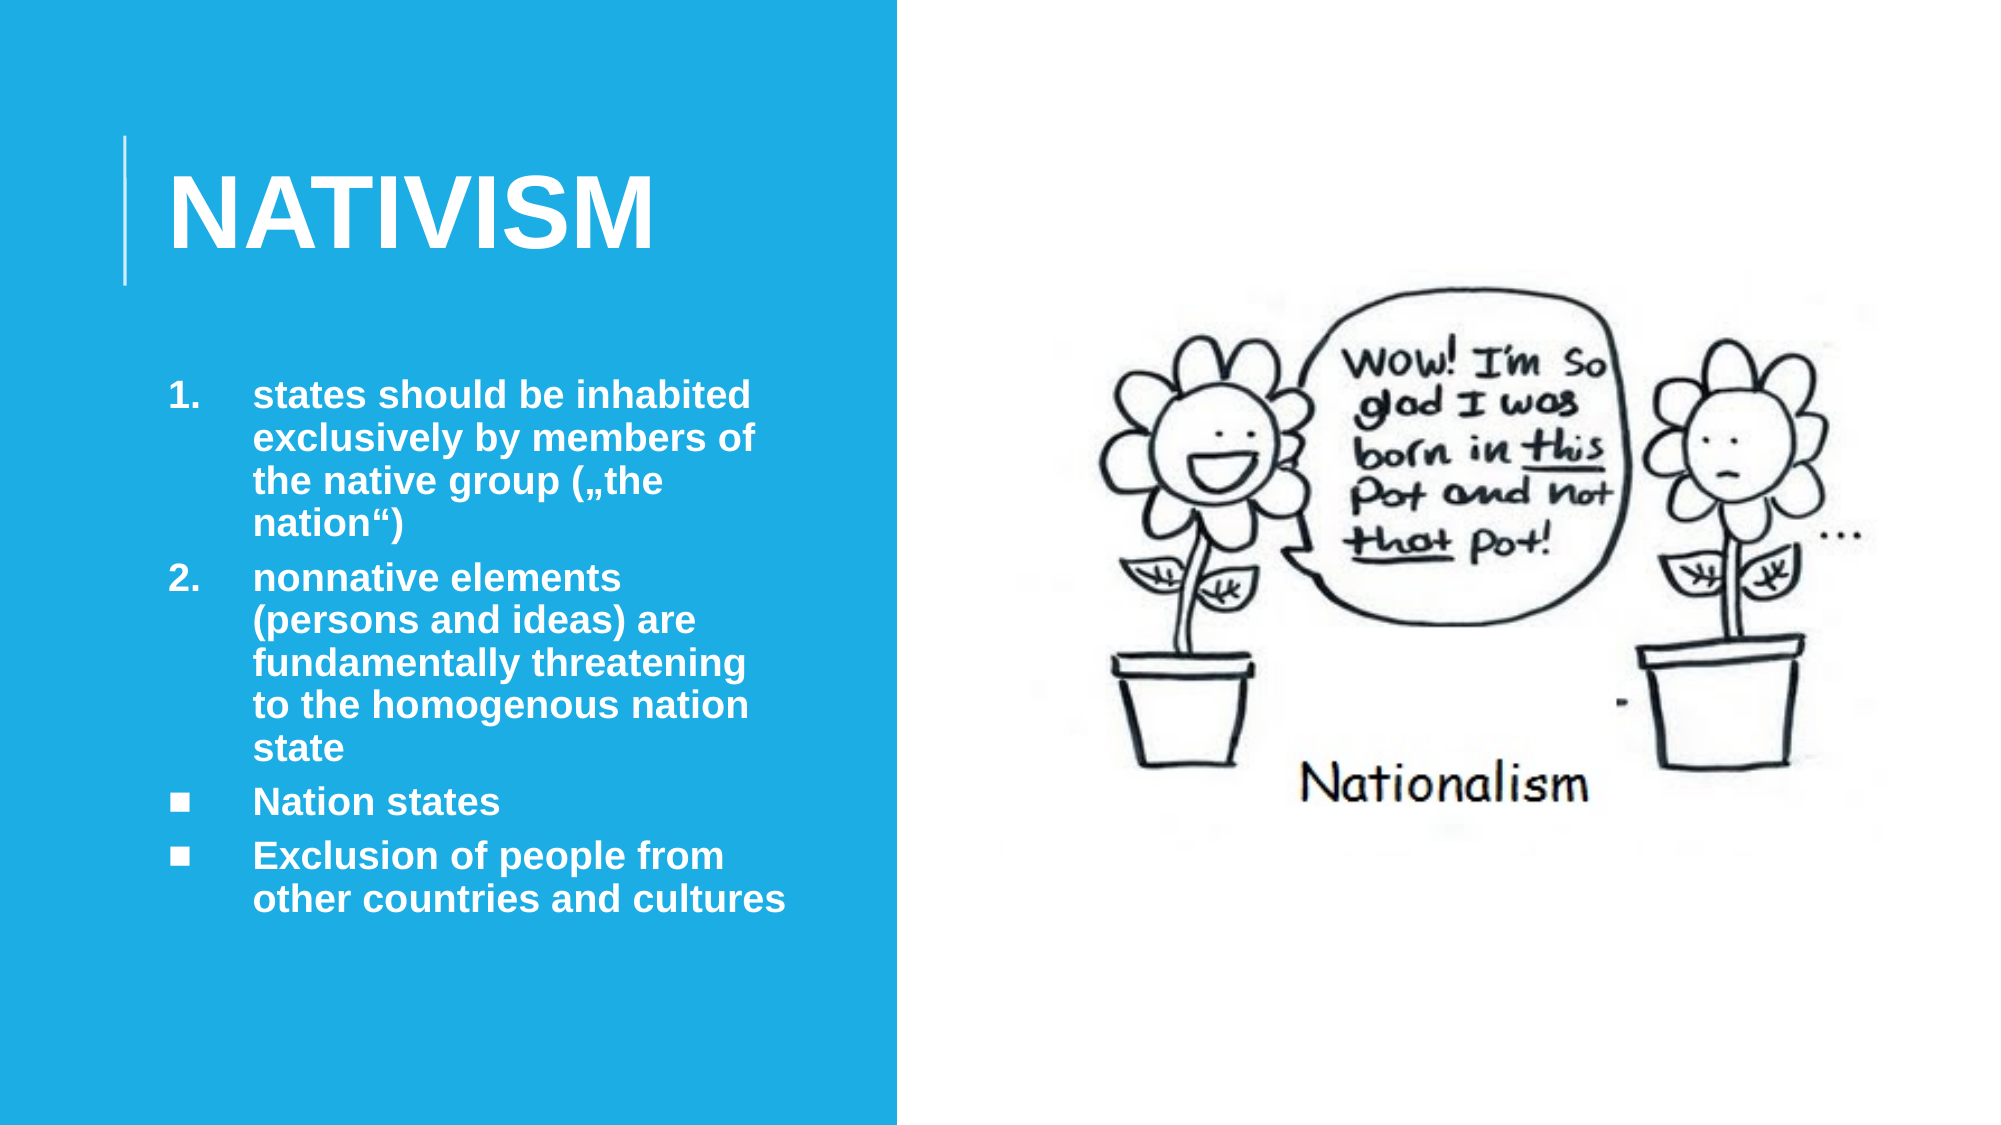

# NATIVISM
states should be inhabited exclusively by members of the native group („the nation“)
nonnative elements (persons and ideas) are fundamentally threatening to the homogenous nation state
Nation states
Exclusion of people from other countries and cultures